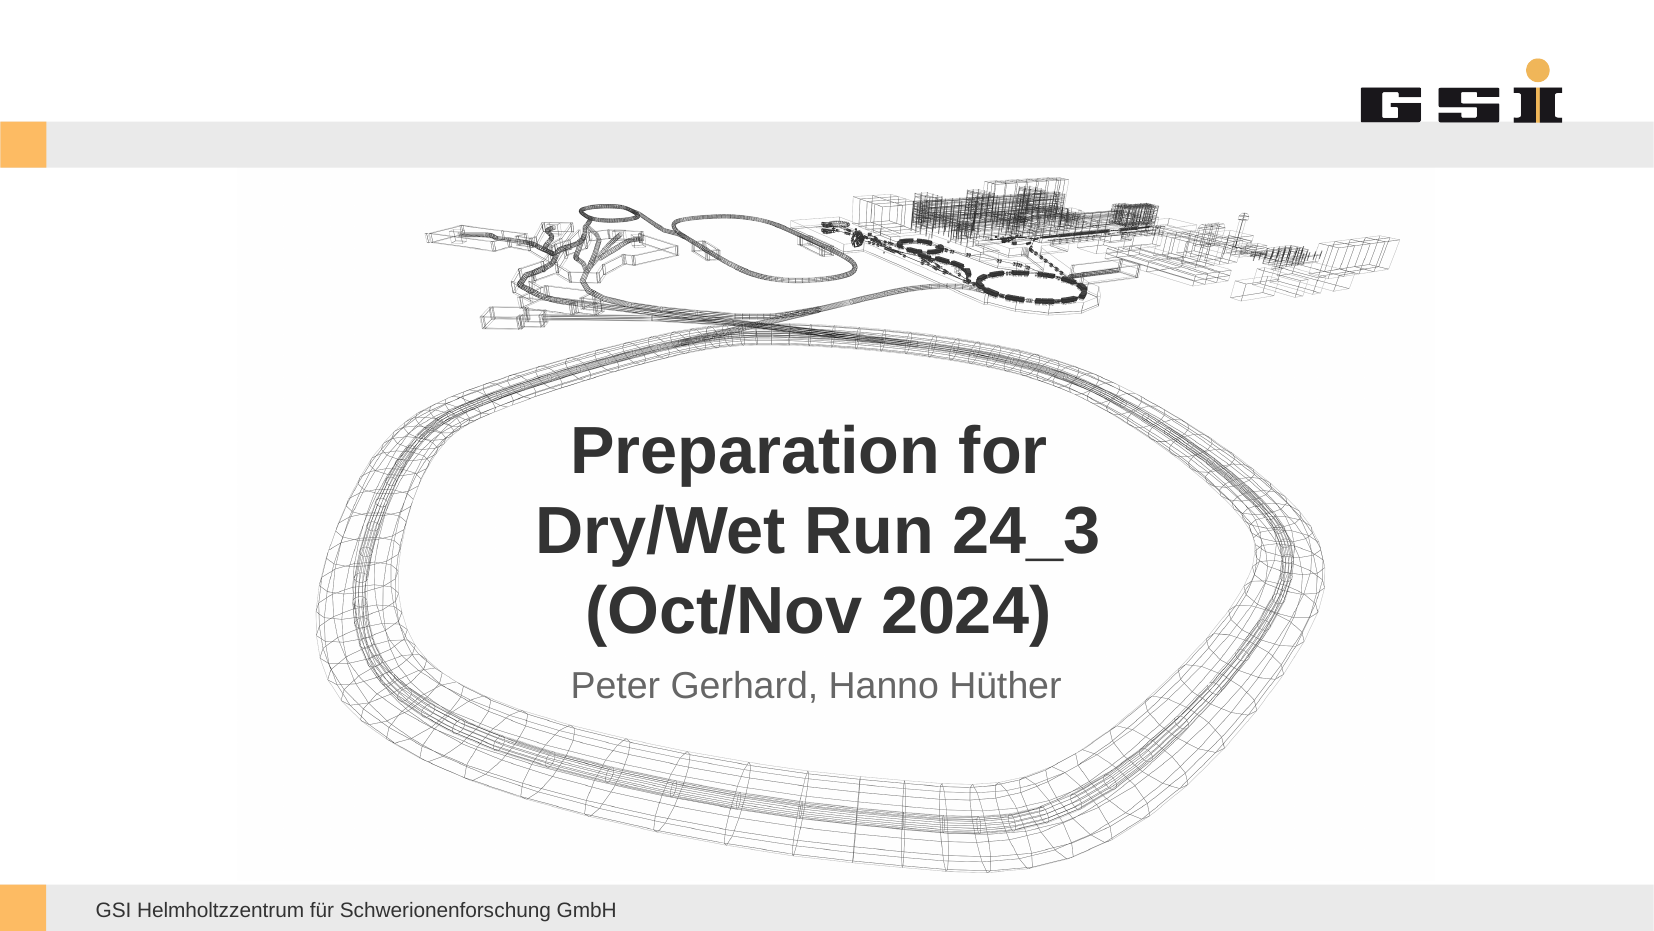

# Preparation for Dry/Wet Run 24_3 (Oct/Nov 2024)
Peter Gerhard, Hanno Hüther